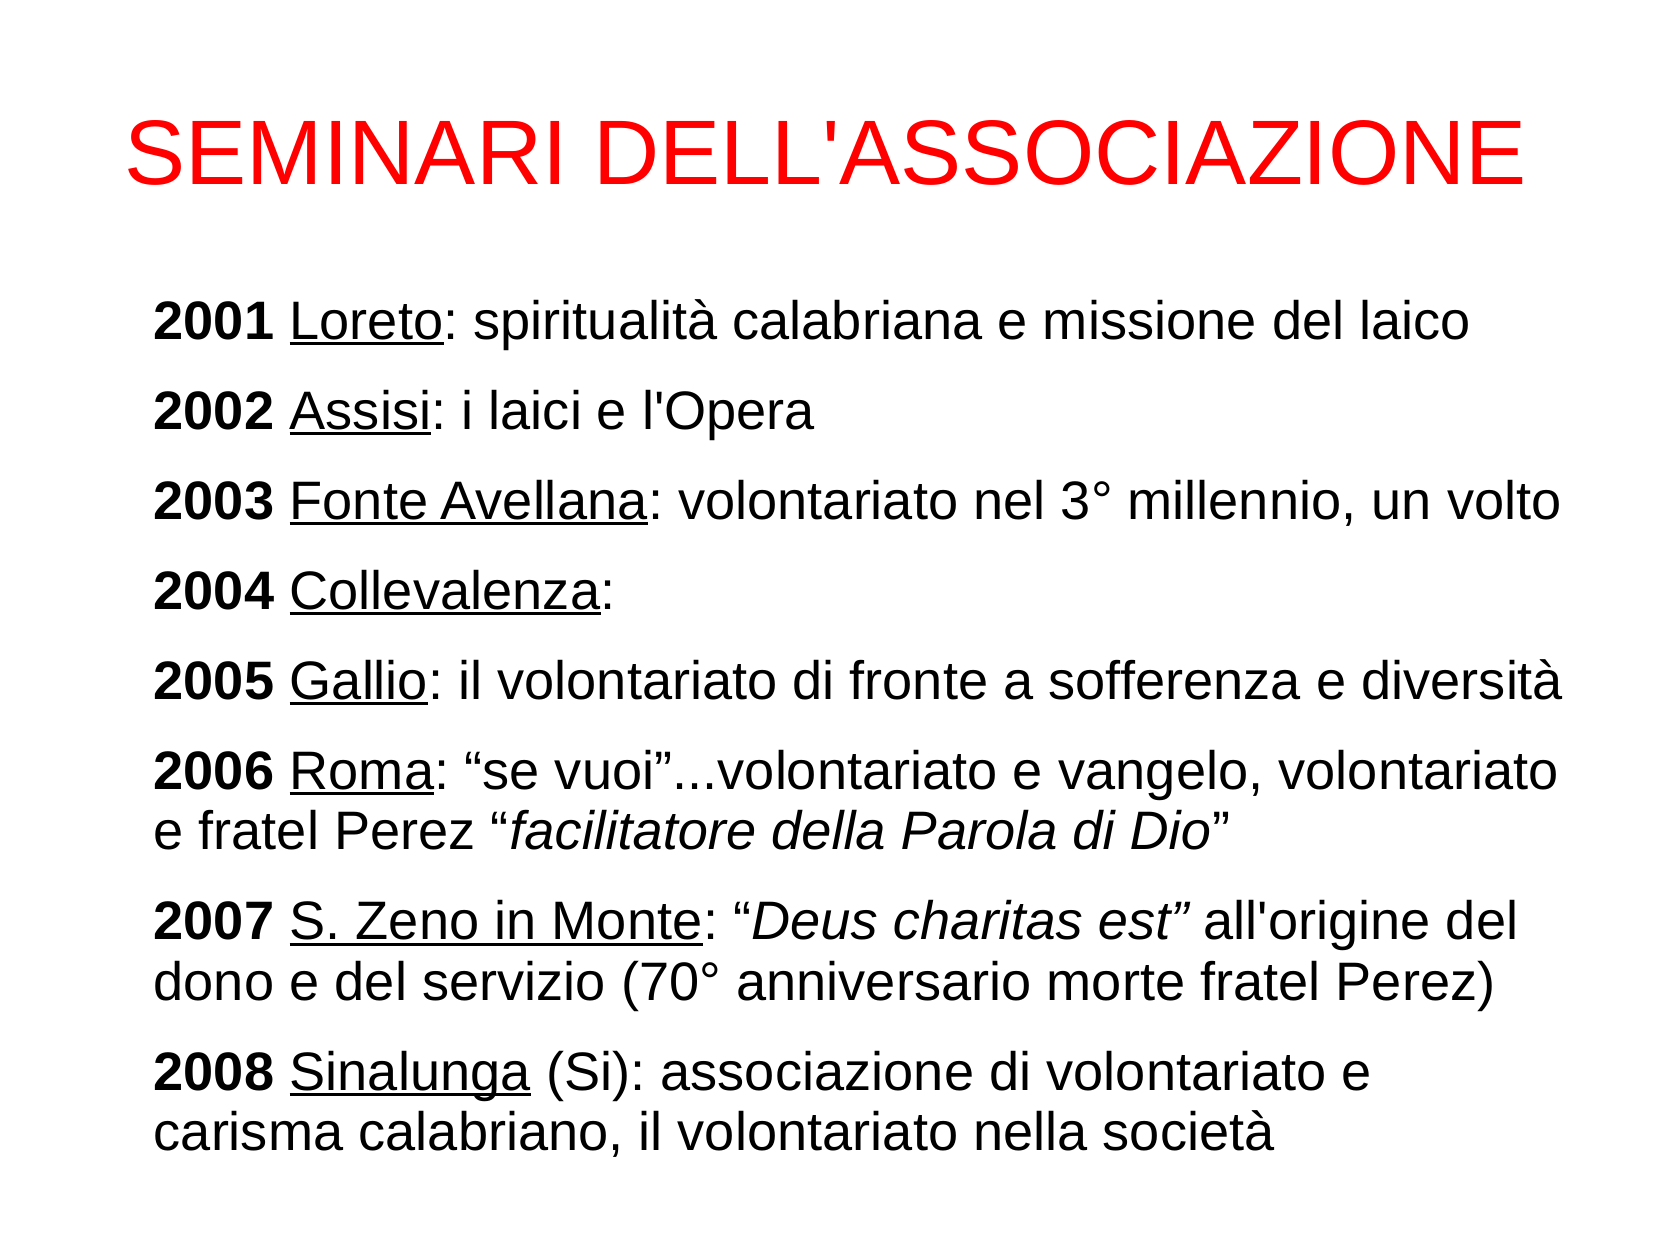

# SEMINARI DELL'ASSOCIAZIONE
2001 Loreto: spiritualità calabriana e missione del laico
2002 Assisi: i laici e l'Opera
2003 Fonte Avellana: volontariato nel 3° millennio, un volto
2004 Collevalenza:
2005 Gallio: il volontariato di fronte a sofferenza e diversità
2006 Roma: “se vuoi”...volontariato e vangelo, volontariato e fratel Perez “facilitatore della Parola di Dio”
2007 S. Zeno in Monte: “Deus charitas est” all'origine del dono e del servizio (70° anniversario morte fratel Perez)
2008 Sinalunga (Si): associazione di volontariato e carisma calabriano, il volontariato nella società